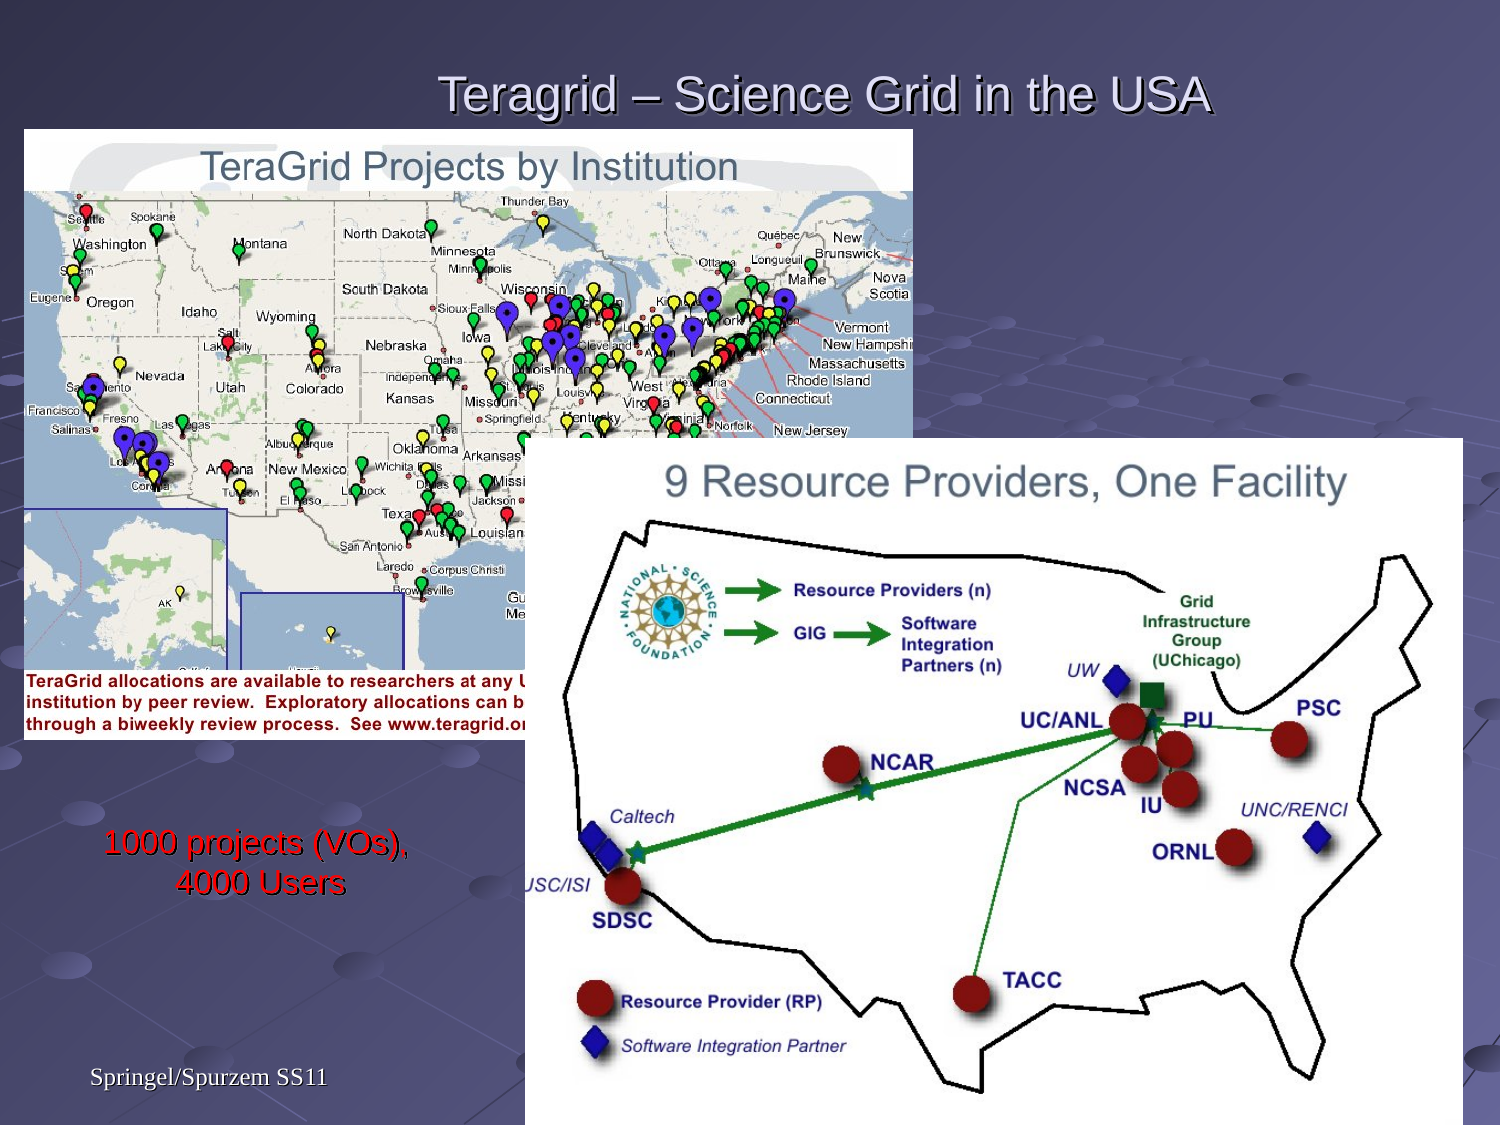

# Teragrid – Science Grid in the USA
1000 projects (VOs),
 4000 Users
31
AstroGrid-D Meeting